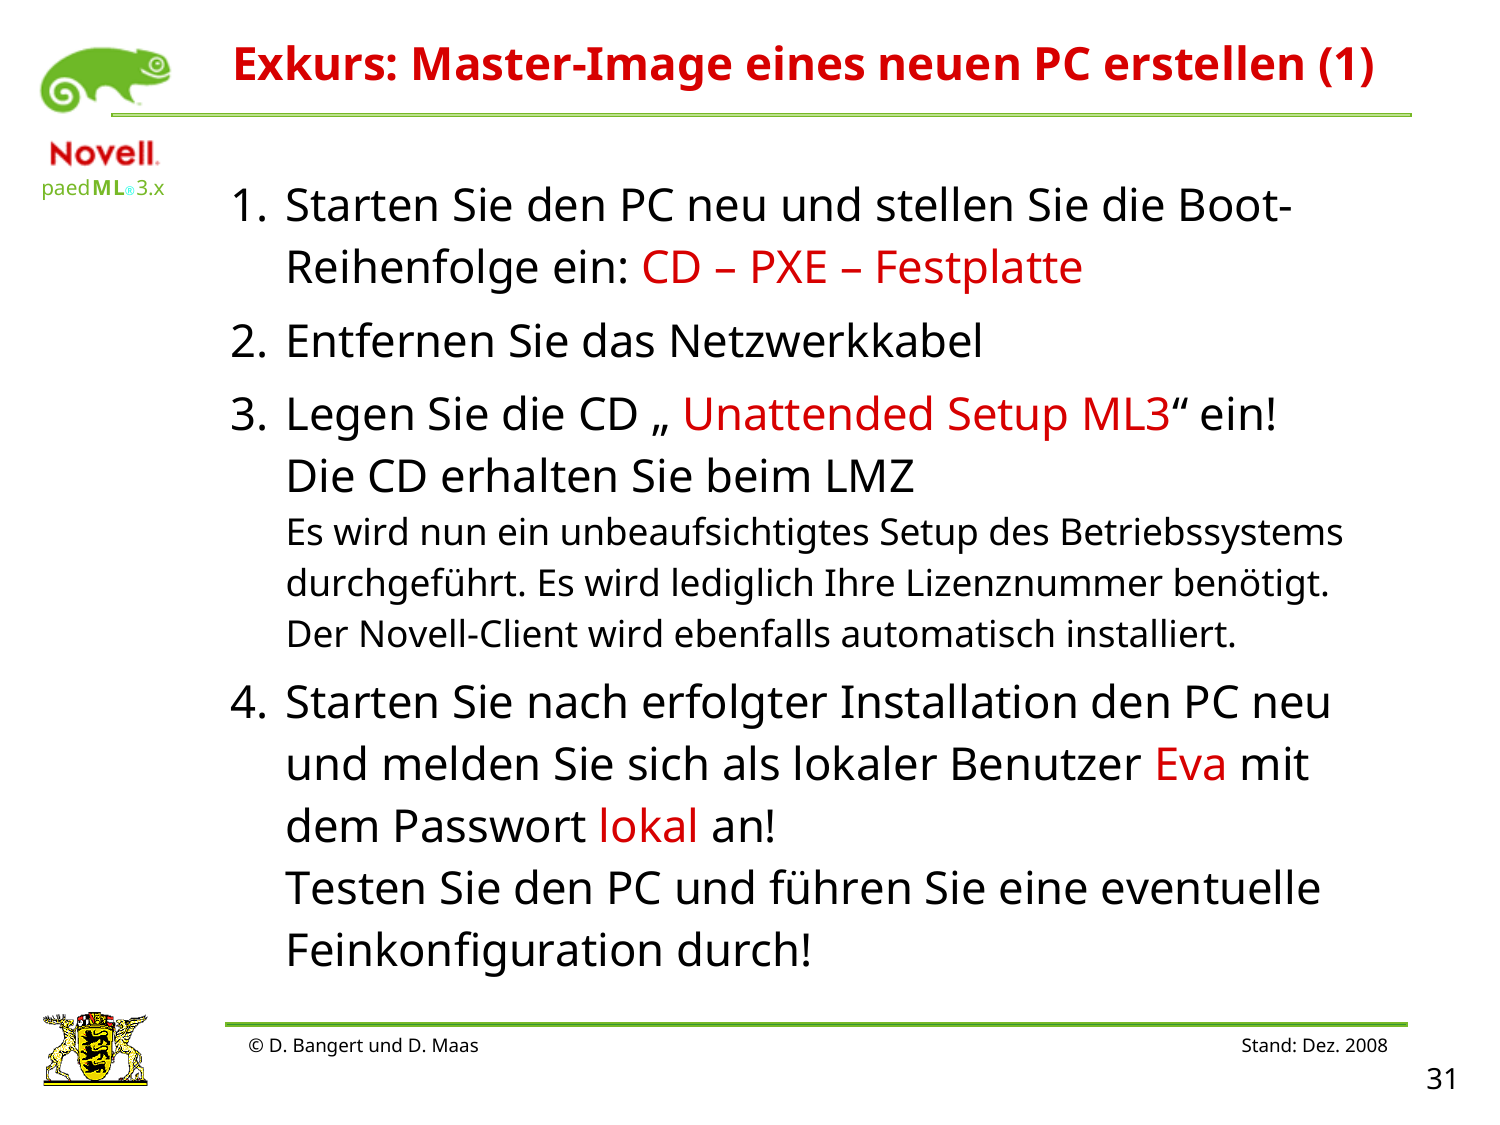

# Exkurs: Master-Image eines neuen PC erstellen (1)
Starten Sie den PC neu und stellen Sie die Boot-Reihenfolge ein: CD – PXE – Festplatte
Entfernen Sie das Netzwerkkabel
Legen Sie die CD „ Unattended Setup ML3“ ein!
Die CD erhalten Sie beim LMZ
Es wird nun ein unbeaufsichtigtes Setup des Betriebssystems durchgeführt. Es wird lediglich Ihre Lizenznummer benötigt.
Der Novell-Client wird ebenfalls automatisch installiert.
Starten Sie nach erfolgter Installation den PC neu und melden Sie sich als lokaler Benutzer Eva mit dem Passwort lokal an!
Testen Sie den PC und führen Sie eine eventuelle Feinkonfiguration durch!
© D. Bangert und D. Maas
Dez. 2008
31